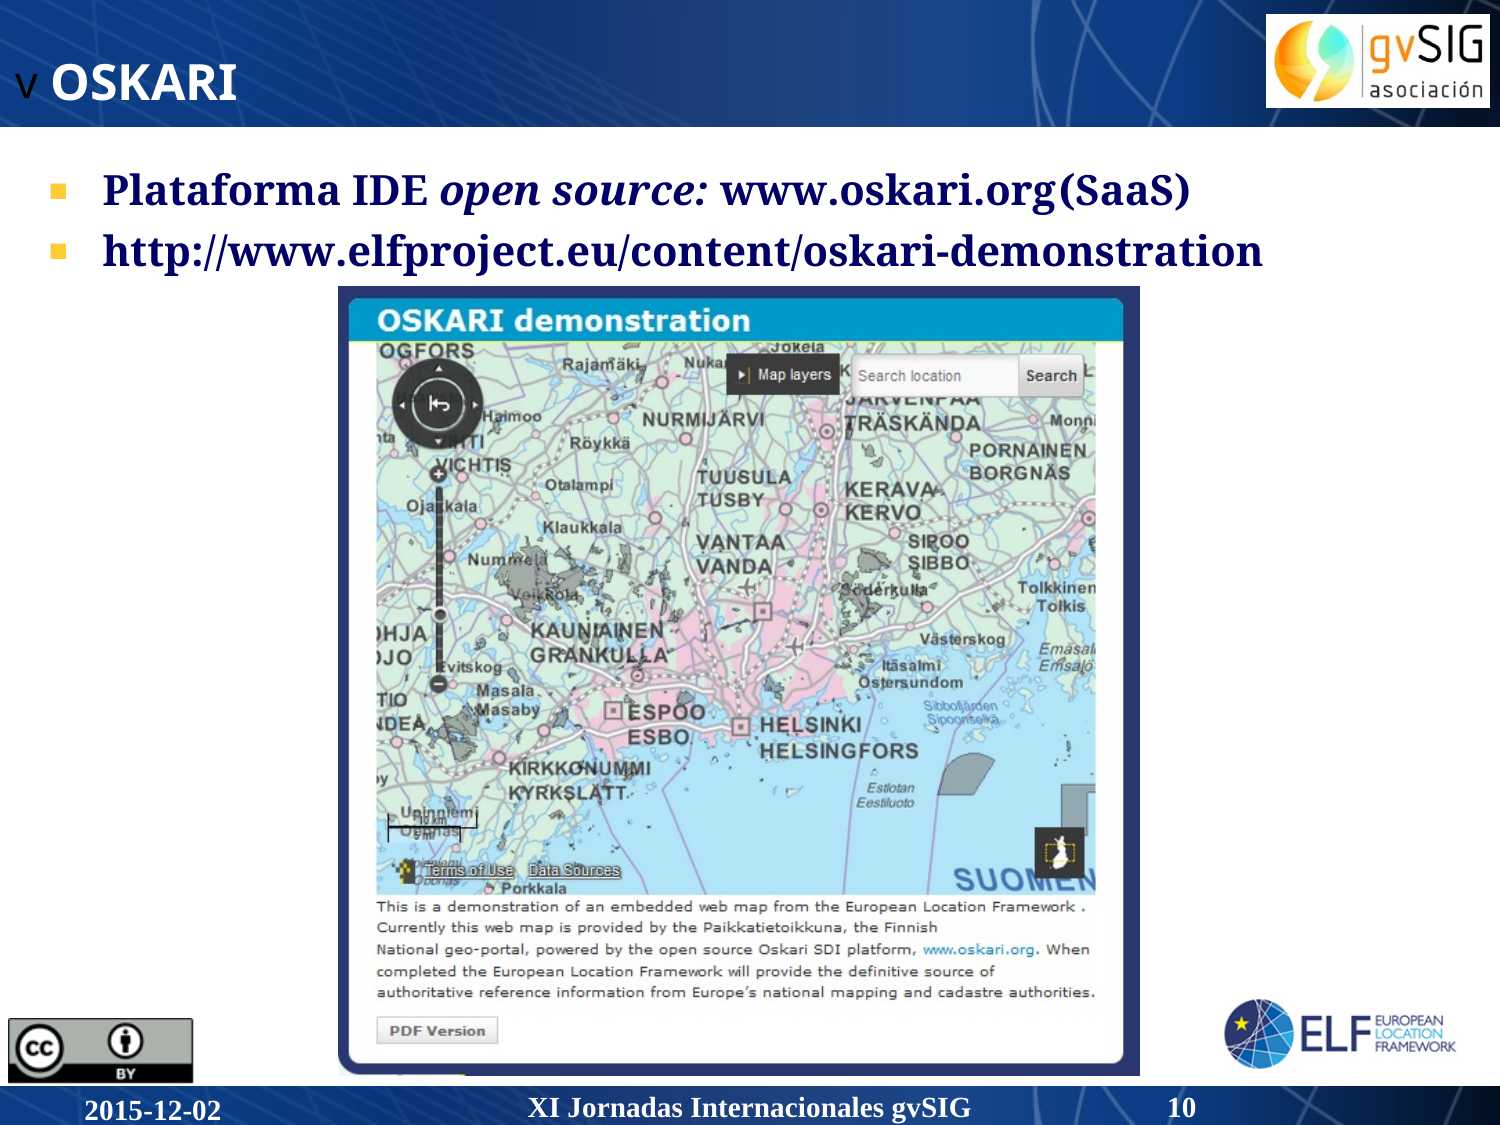

# OSKARI
Plataforma IDE open source: www.oskari.org	(SaaS)
http://www.elfproject.eu/content/oskari-demonstration